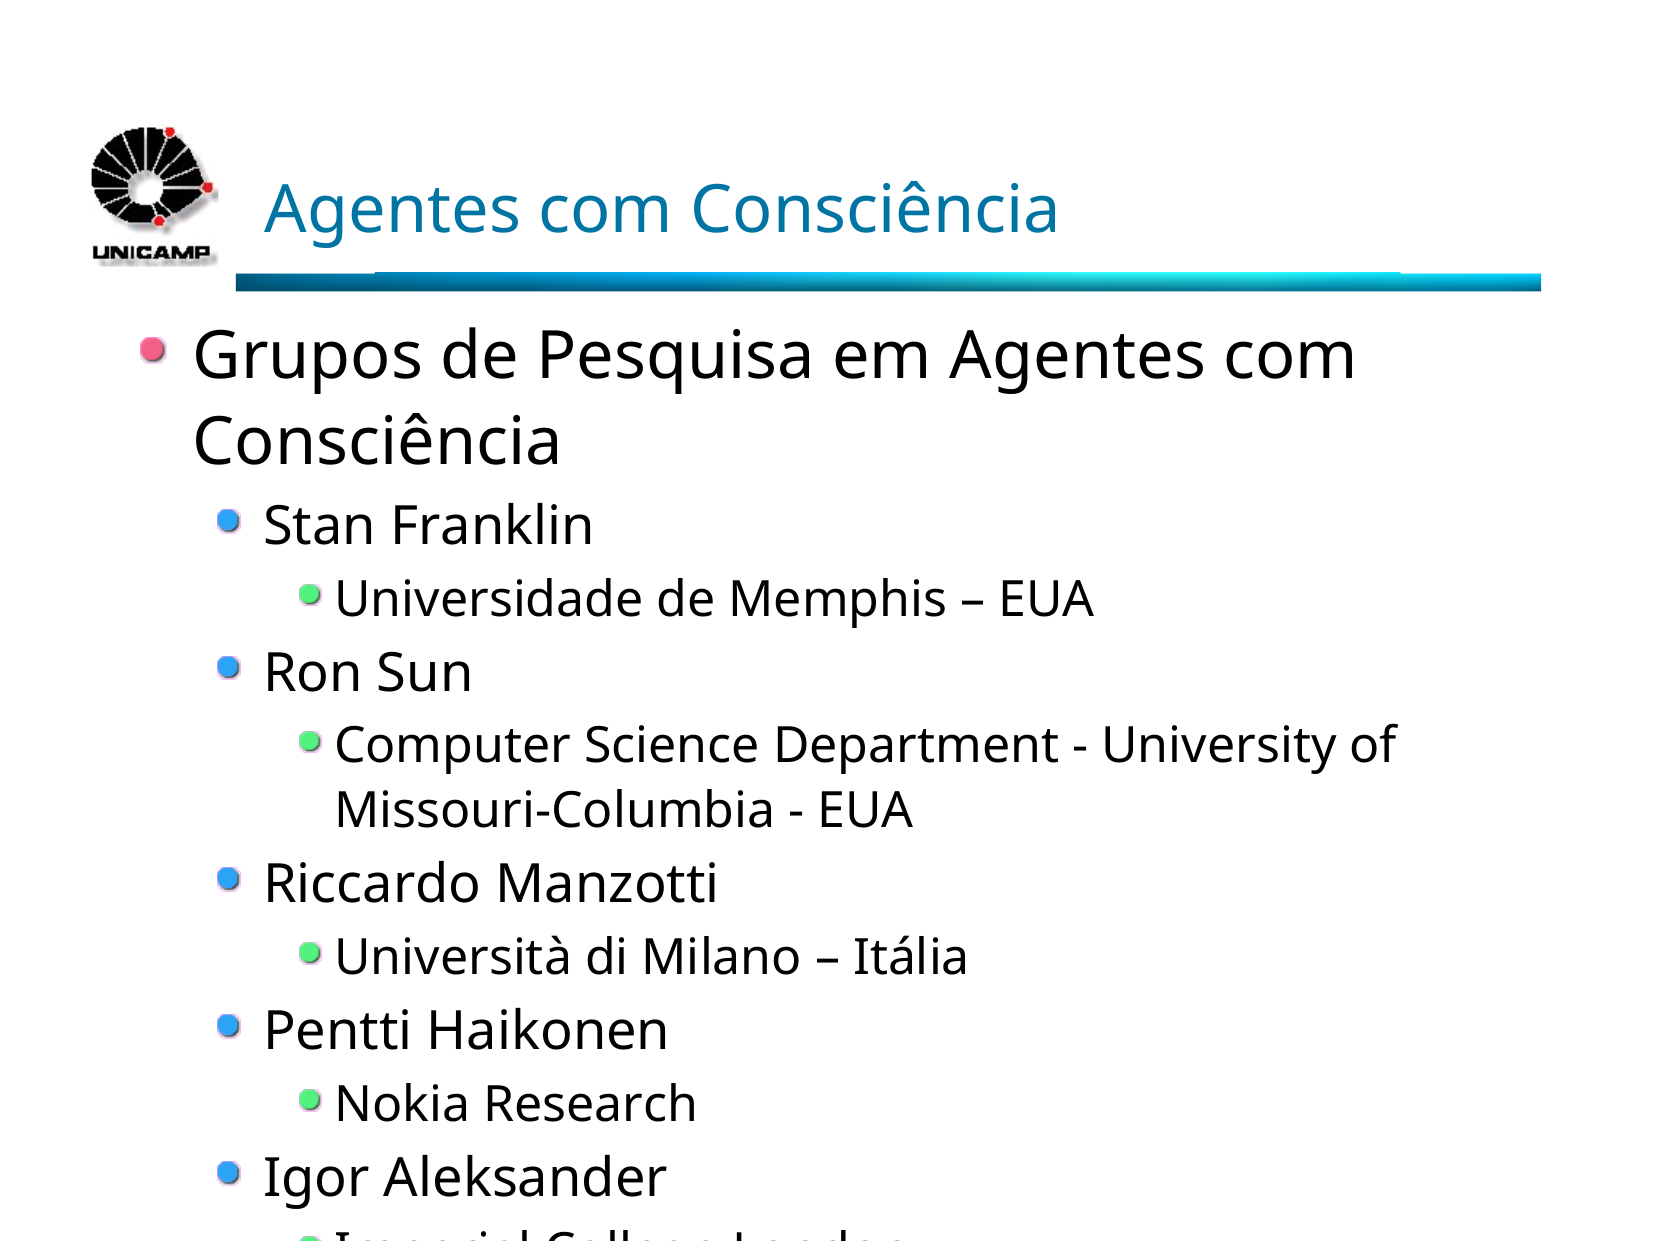

# Agentes com Consciência
Grupos de Pesquisa em Agentes com Consciência
Stan Franklin
Universidade de Memphis – EUA
Ron Sun
Computer Science Department - University of Missouri-Columbia - EUA
Riccardo Manzotti
Università di Milano – Itália
Pentti Haikonen
Nokia Research
Igor Aleksander
Imperial College London